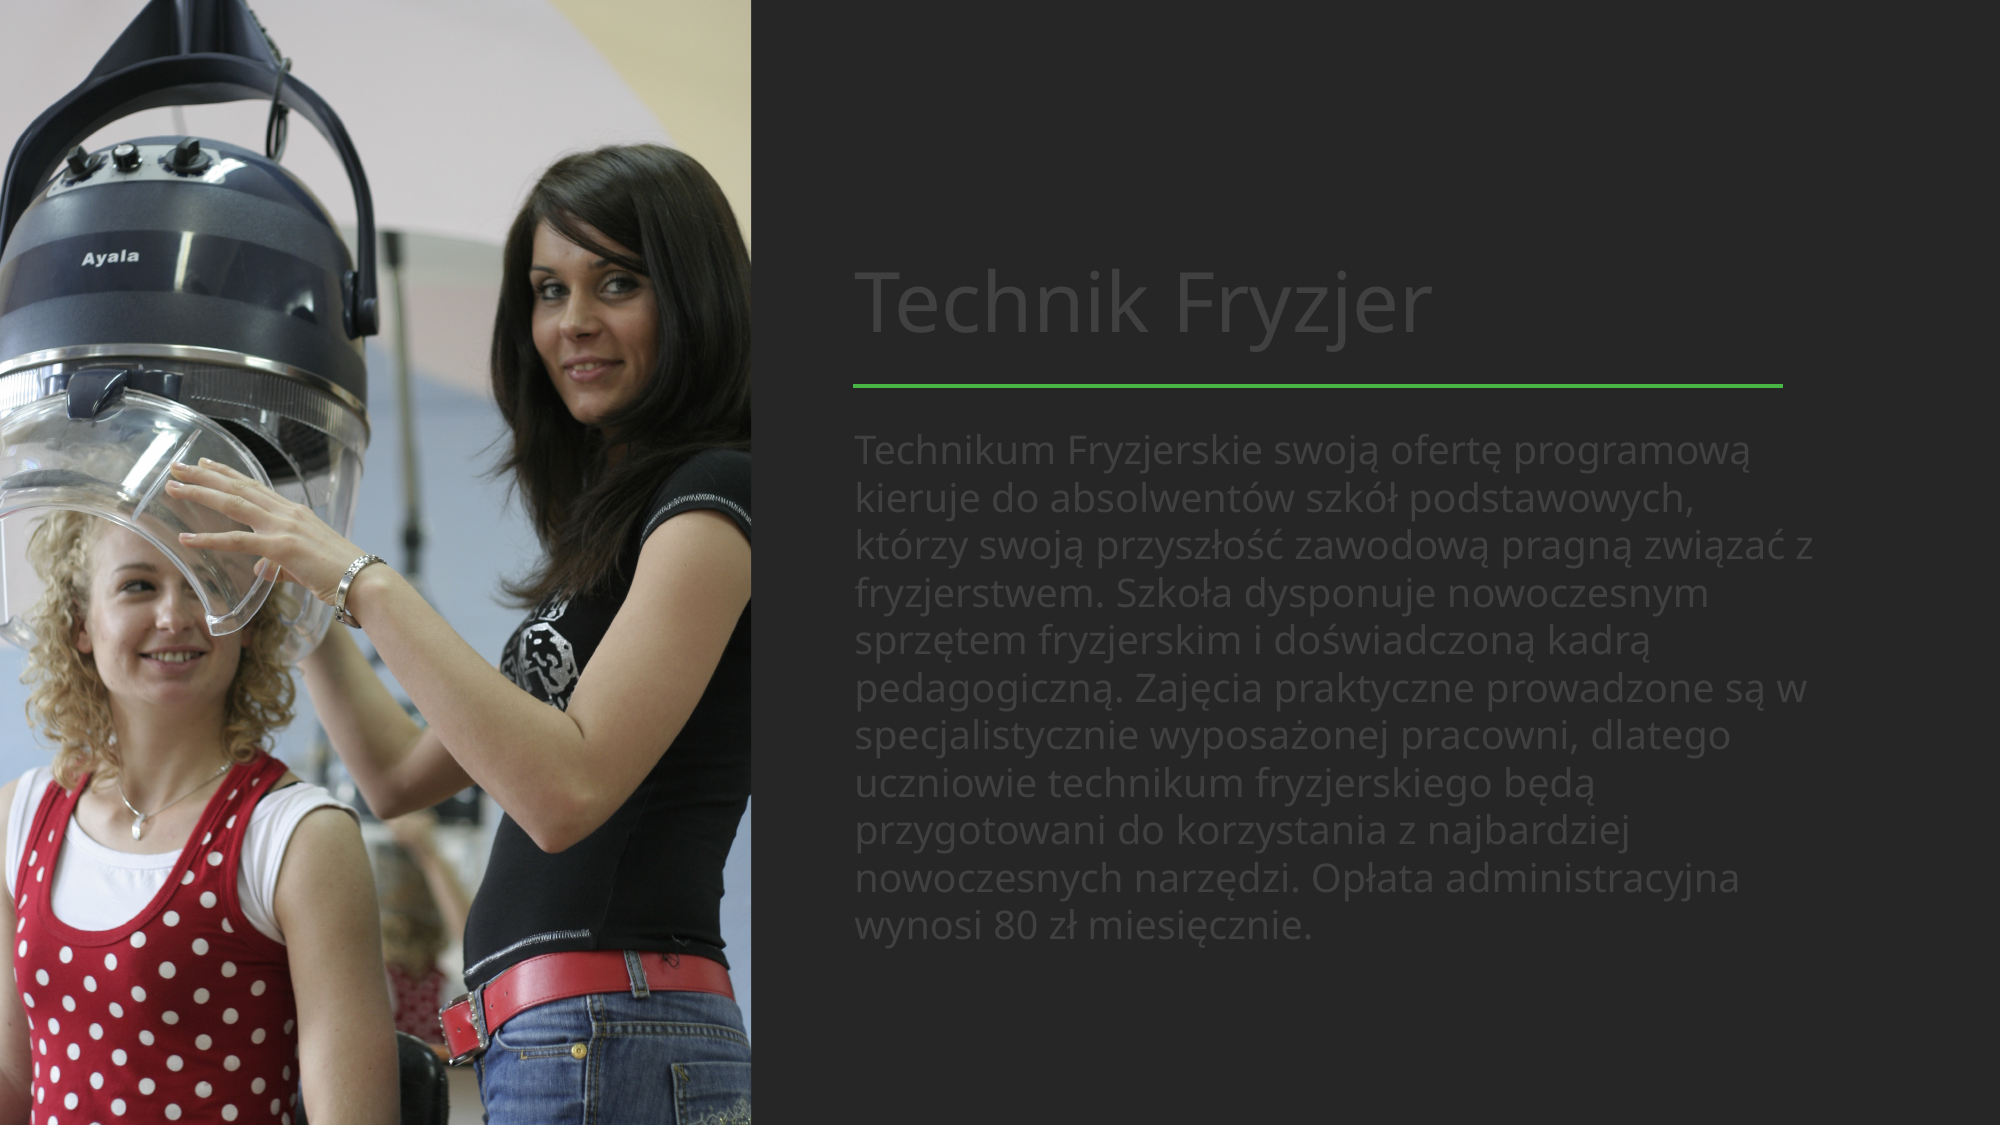

# Technik Fryzjer
Technikum Fryzjerskie swoją ofertę programową kieruje do absolwentów szkół podstawowych, którzy swoją przyszłość zawodową pragną związać z fryzjerstwem. Szkoła dysponuje nowoczesnym sprzętem fryzjerskim i doświadczoną kadrą pedagogiczną. Zajęcia praktyczne prowadzone są w specjalistycznie wyposażonej pracowni, dlatego uczniowie technikum fryzjerskiego będą przygotowani do korzystania z najbardziej nowoczesnych narzędzi. Opłata administracyjna wynosi 80 zł miesięcznie.